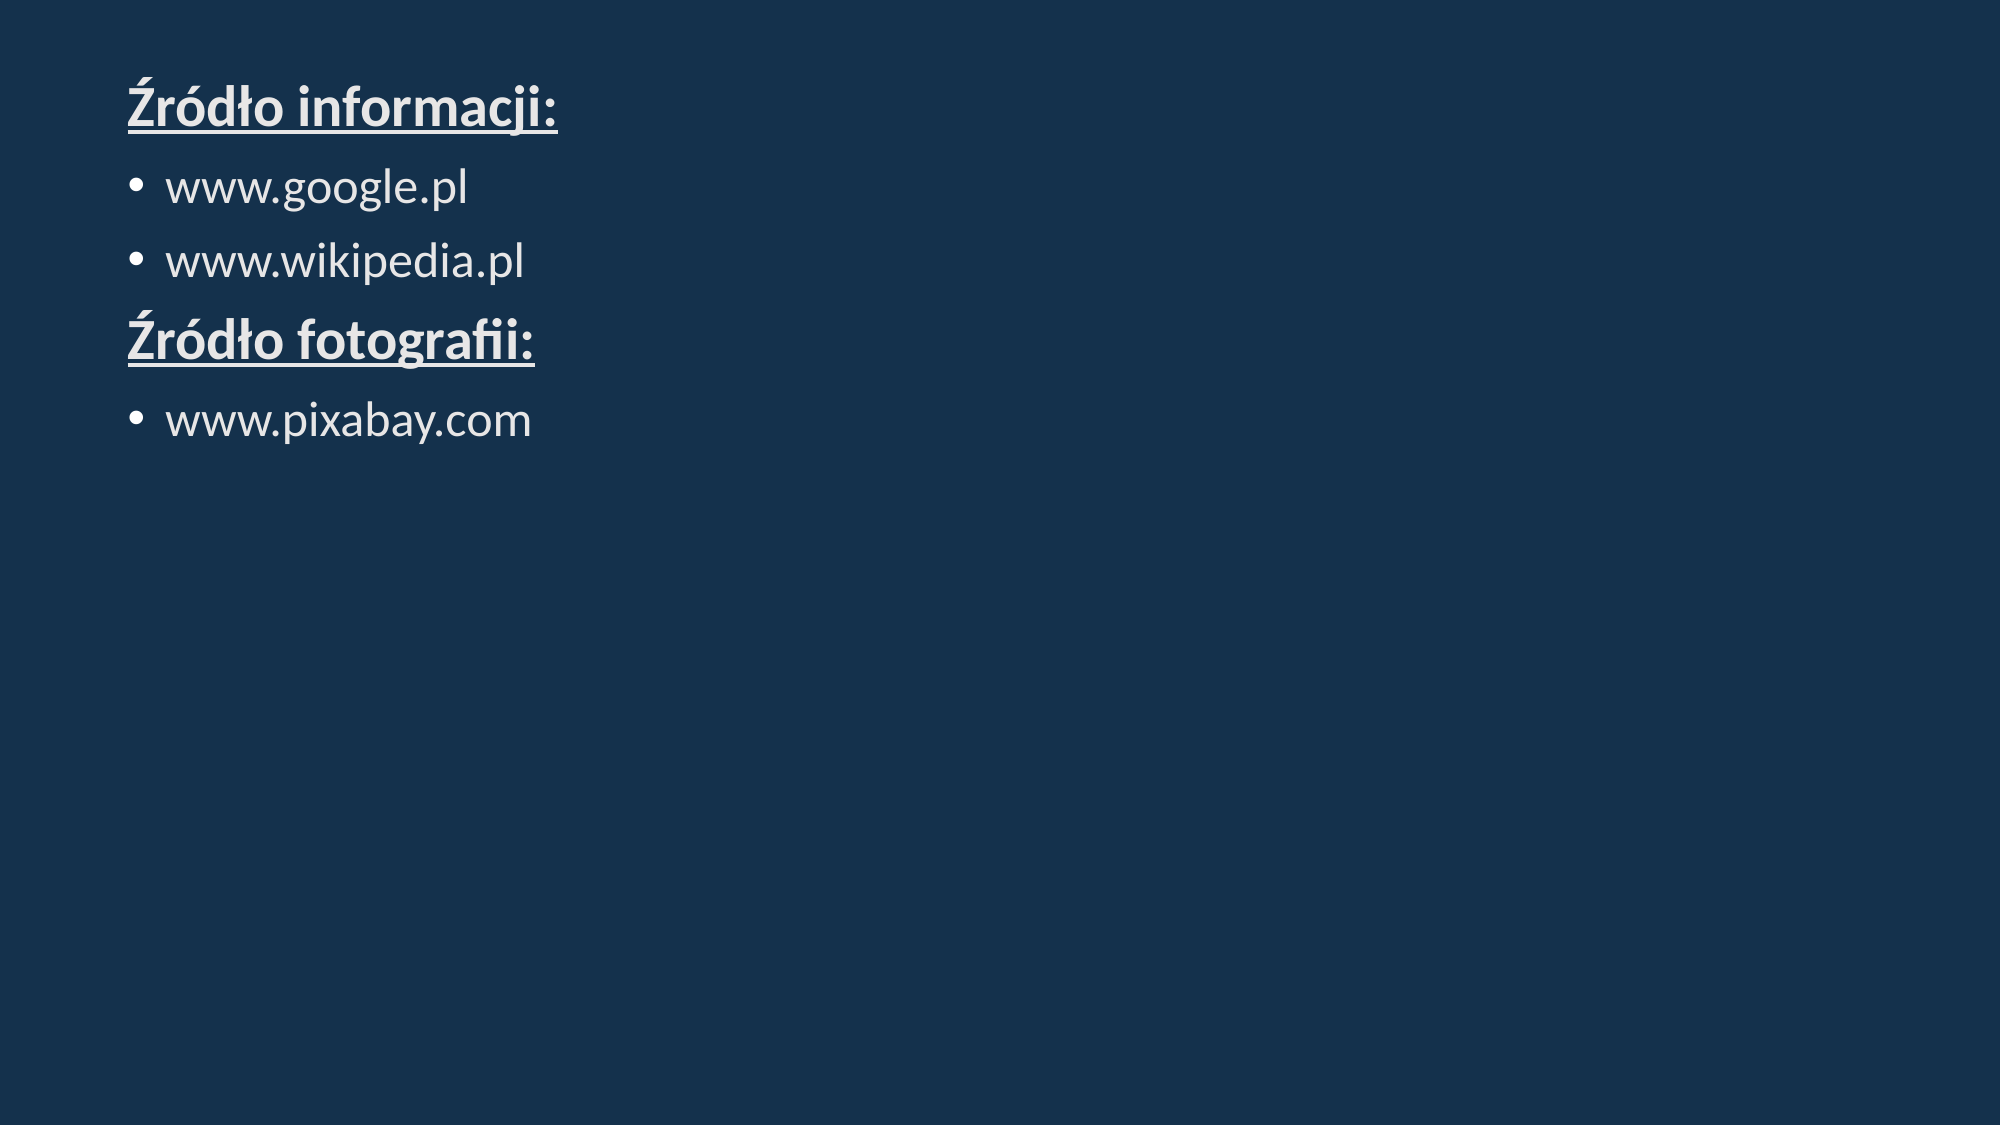

# Źródło informacji:
www.google.pl
www.wikipedia.pl
Źródło fotografii:
www.pixabay.com